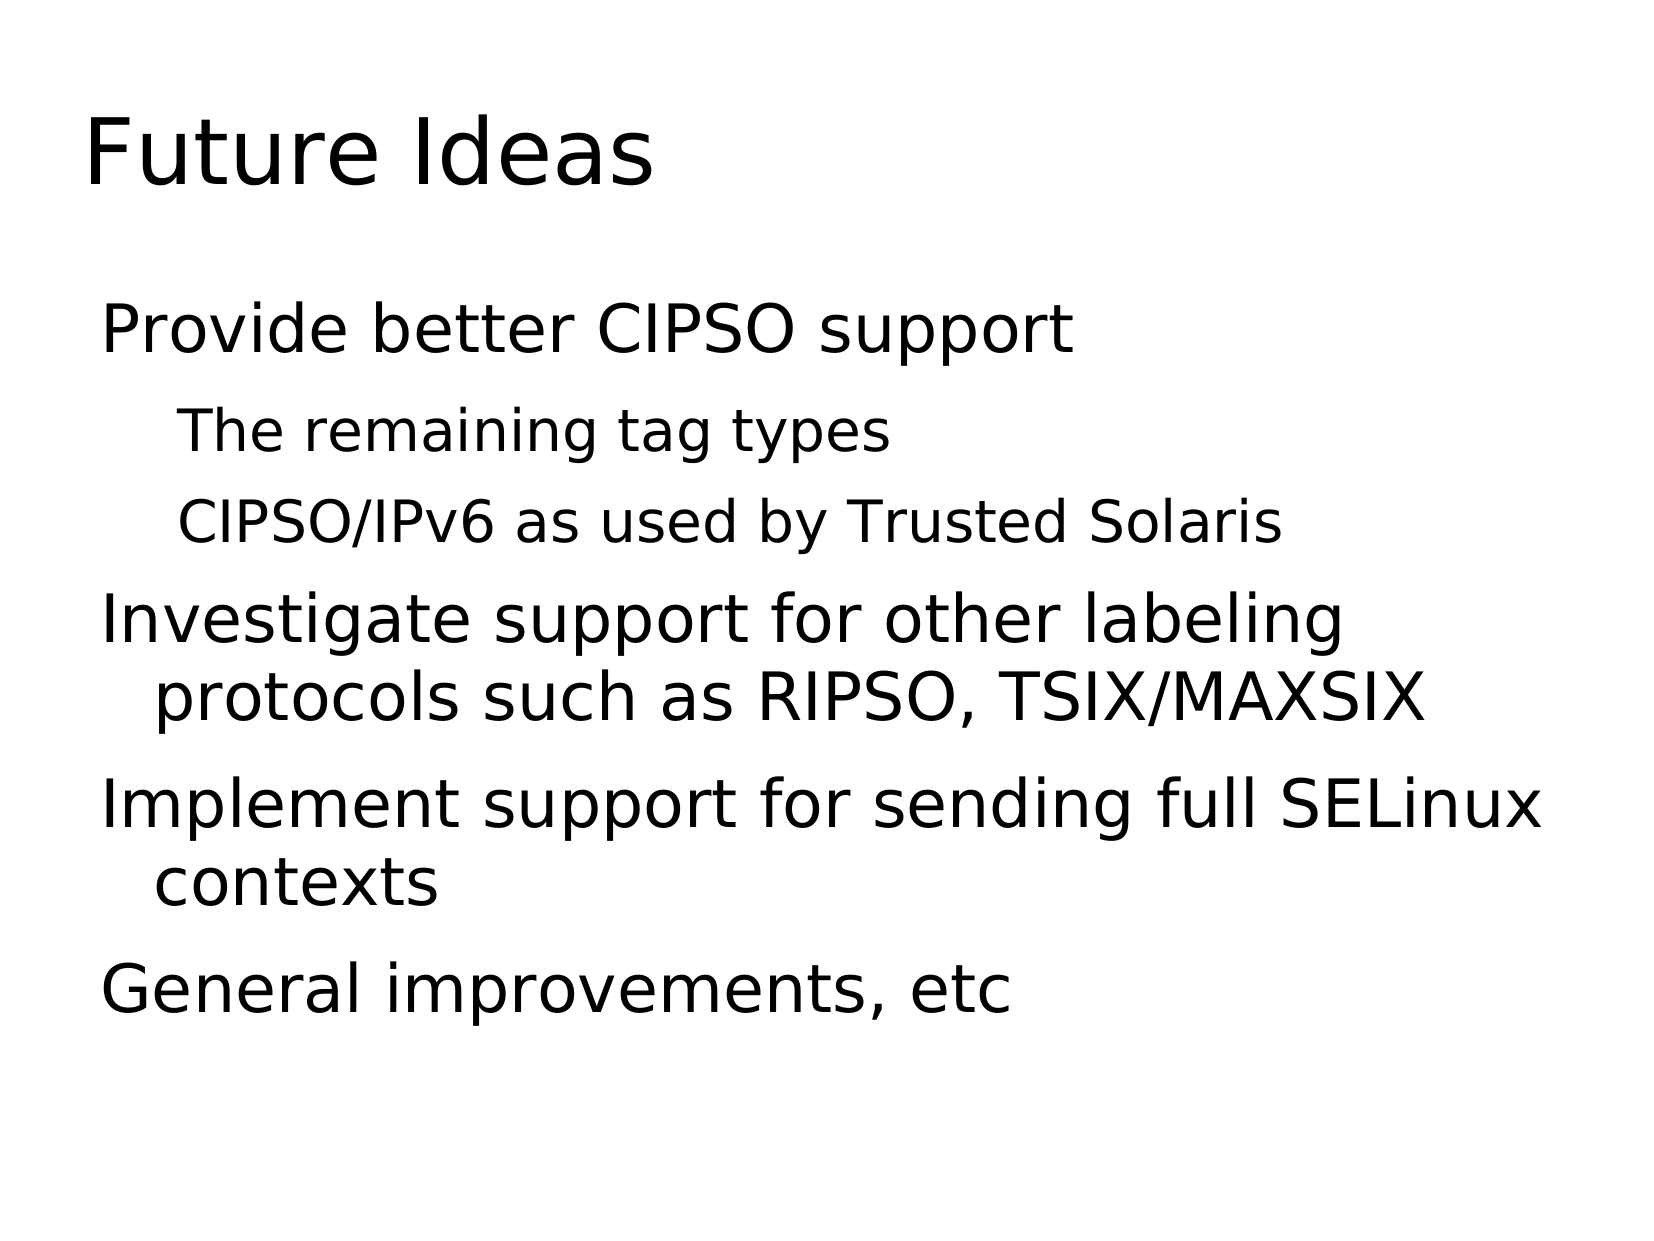

# Future Ideas
Provide better CIPSO support
The remaining tag types
CIPSO/IPv6 as used by Trusted Solaris
Investigate support for other labeling protocols such as RIPSO, TSIX/MAXSIX
Implement support for sending full SELinux contexts
General improvements, etc